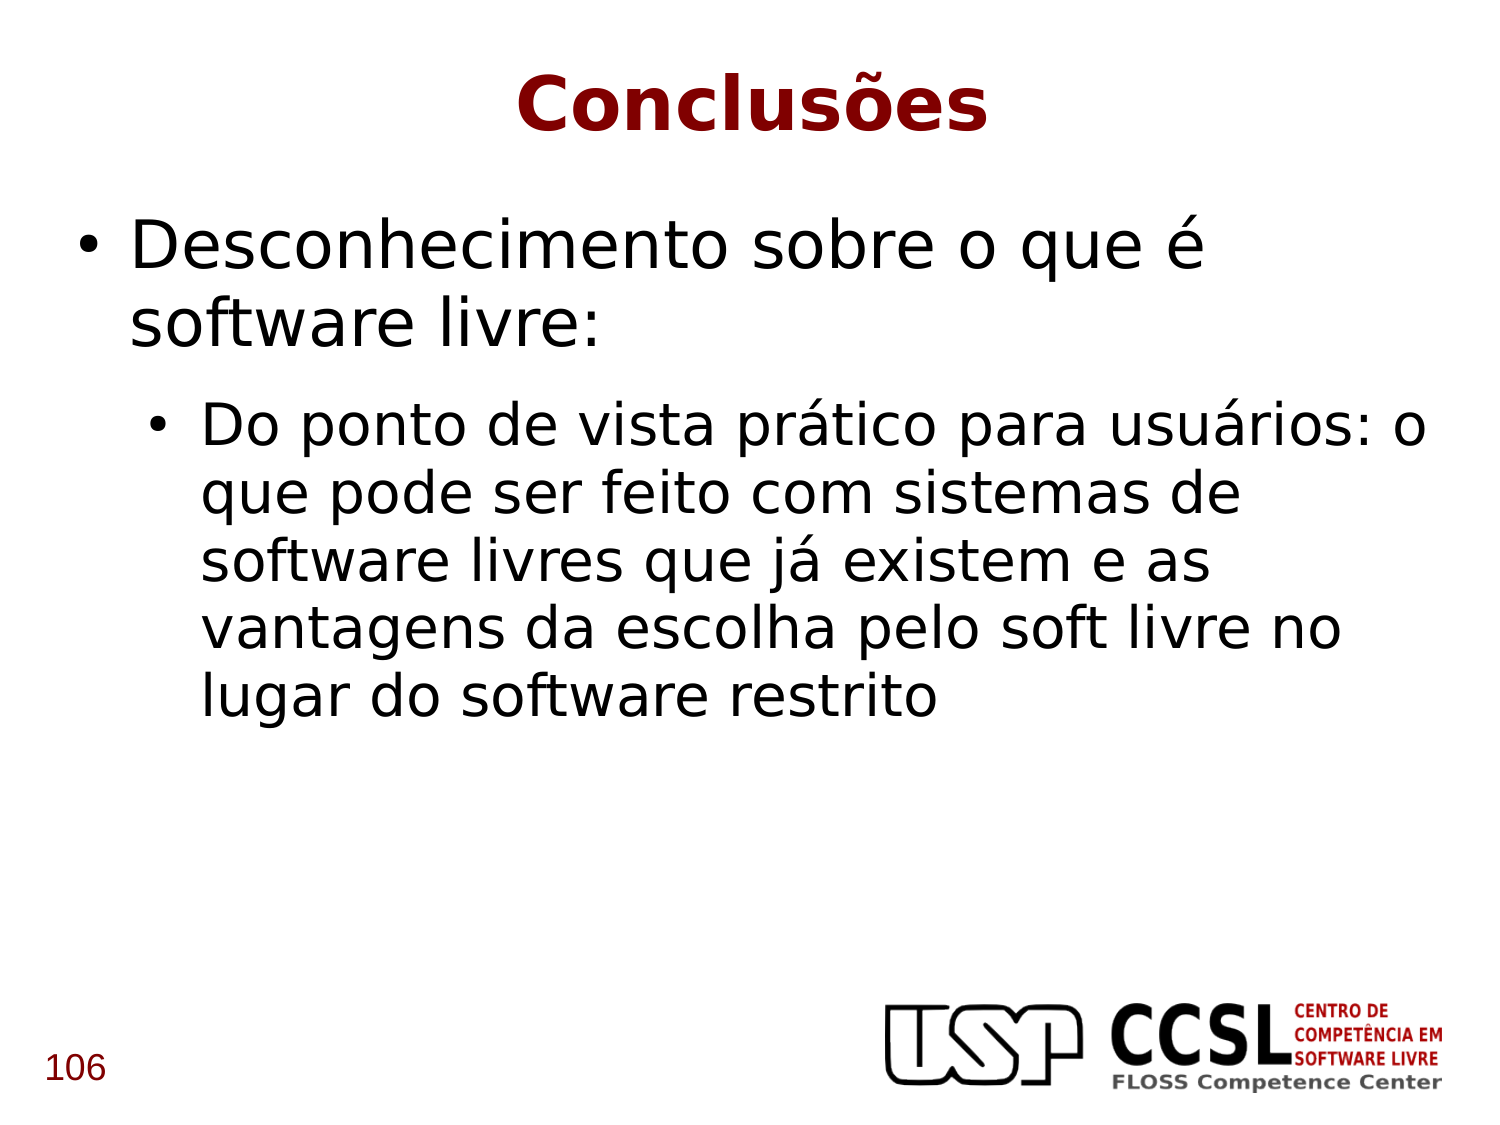

# Conclusões
Desconhecimento sobre o que é software livre:
Do ponto de vista prático para usuários: o que pode ser feito com sistemas de software livres que já existem e as vantagens da escolha pelo soft livre no lugar do software restrito